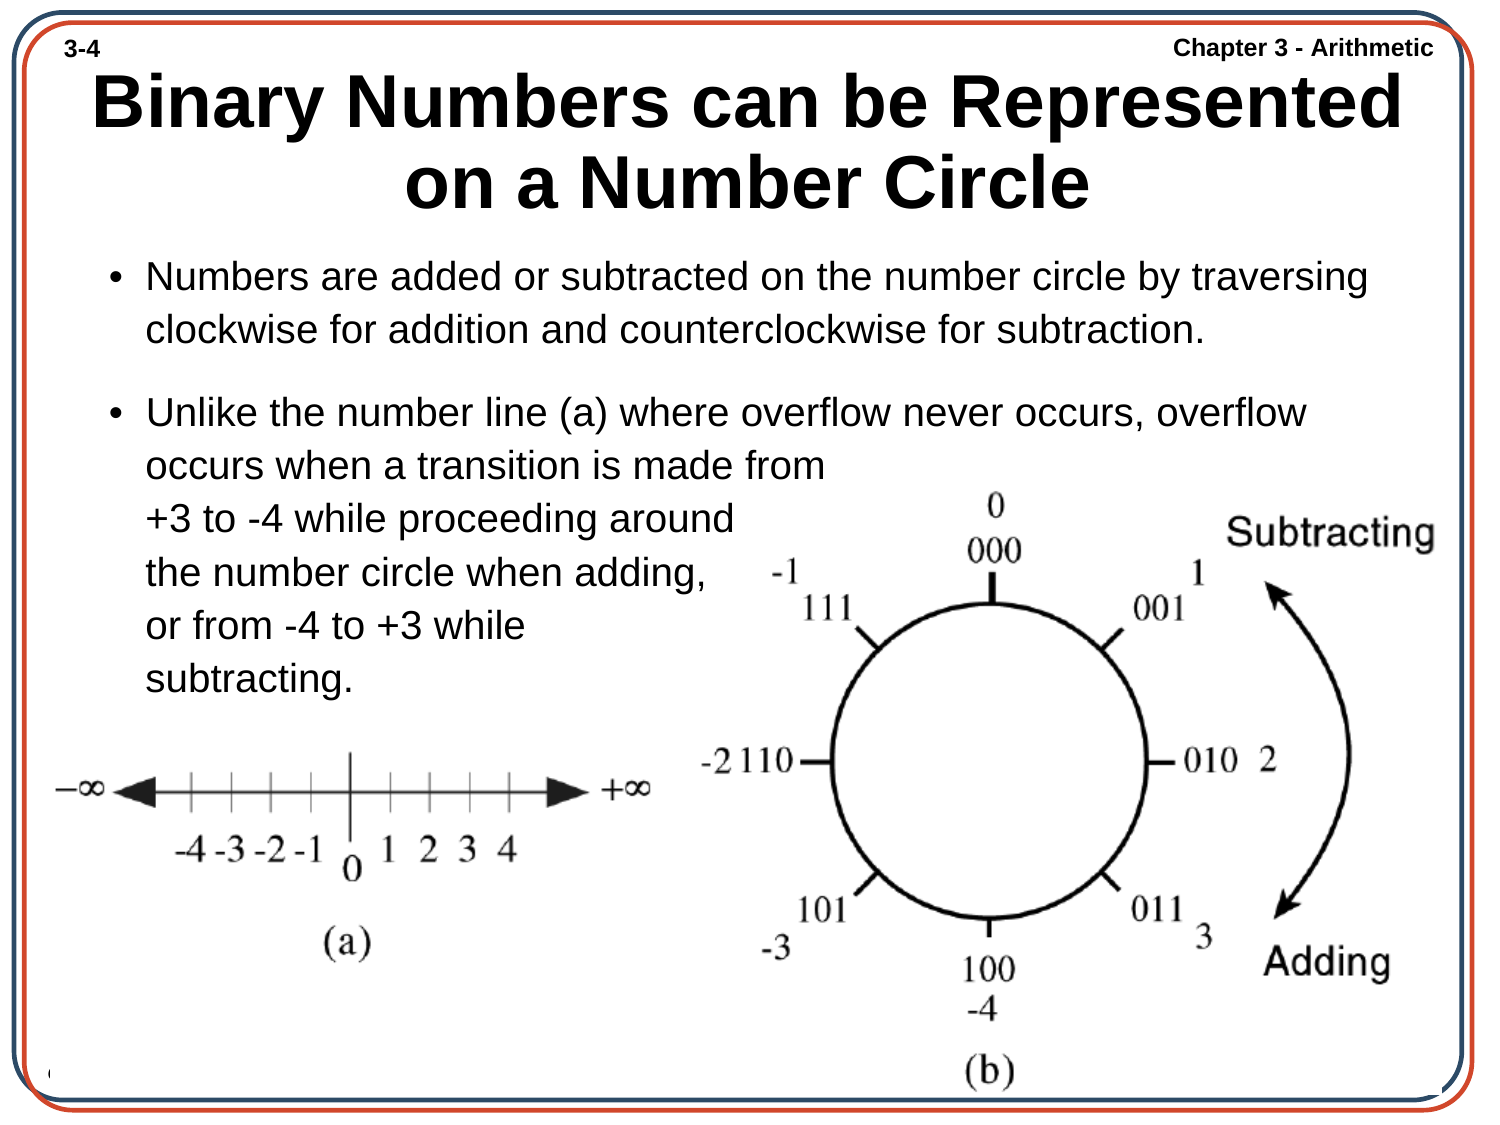

# Binary Numbers can be Represented on a Number Circle
•	Numbers are added or subtracted on the number circle by traversing clockwise for addition and counterclockwise for subtraction.
• Unlike the number line (a) where overflow never occurs, overflow occurs when a transition is made from
+3 to -4 while proceeding around
the number circle when adding,
or from -4 to +3 while
subtracting.